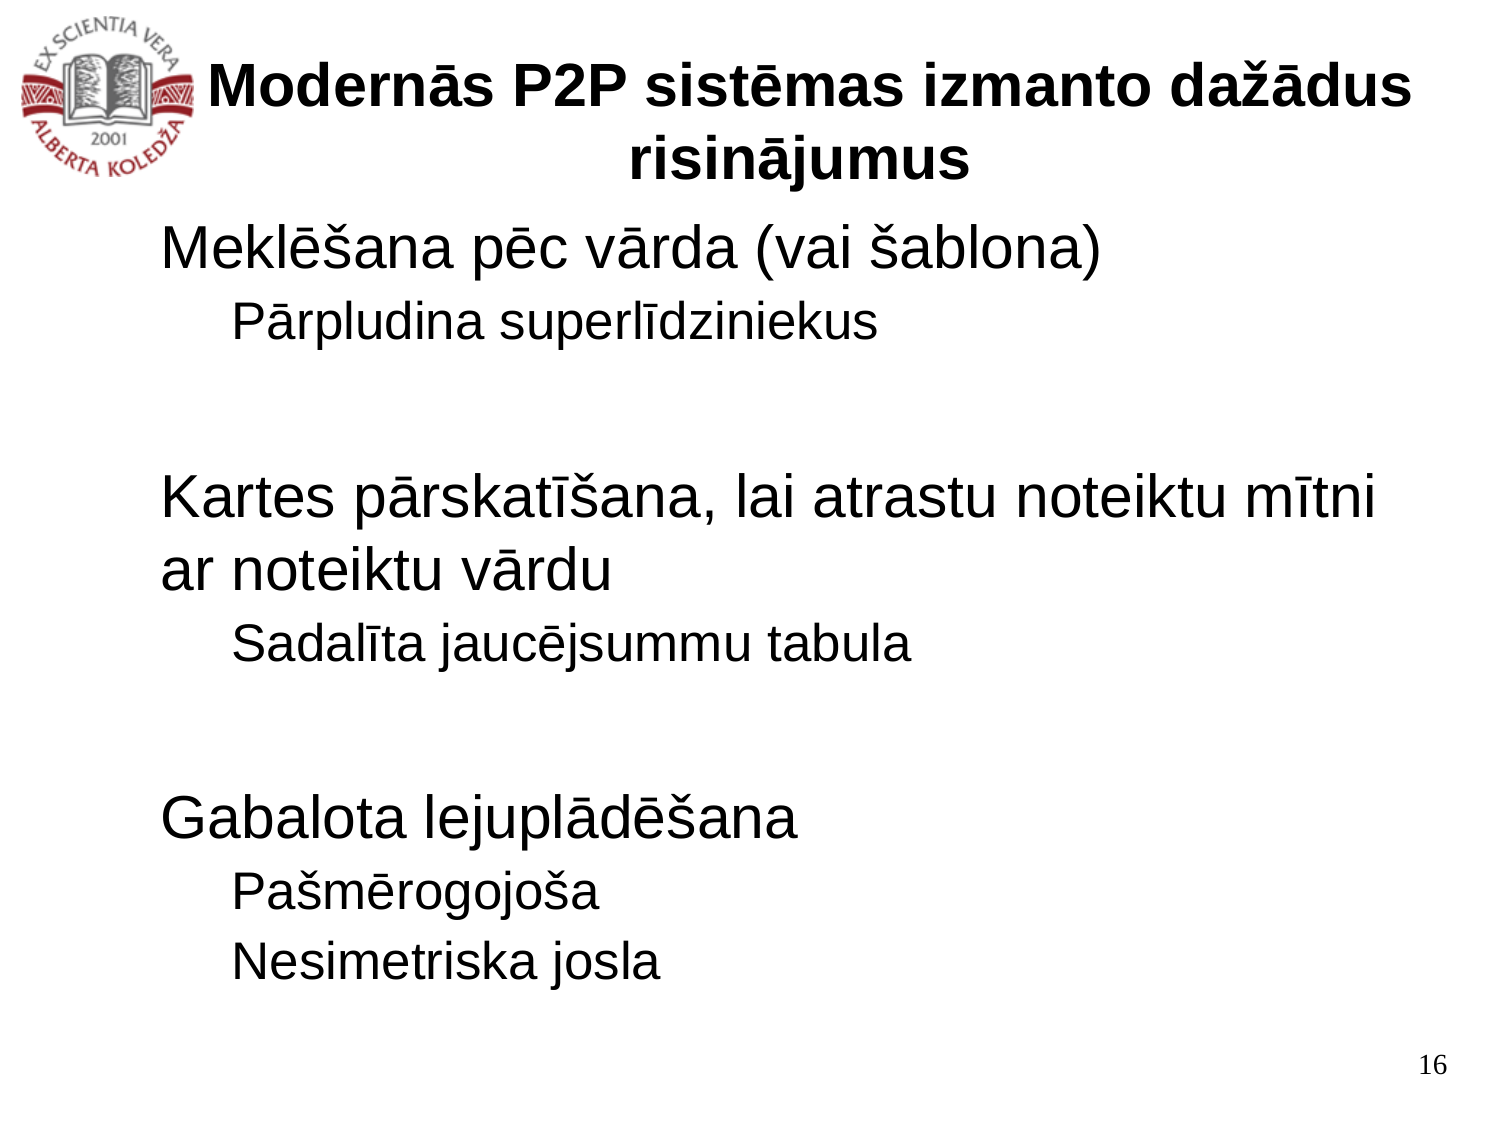

# Modernās P2P sistēmas izmanto dažādus risinājumus
Meklēšana pēc vārda (vai šablona)
Pārpludina superlīdziniekus
Kartes pārskatīšana, lai atrastu noteiktu mītni ar noteiktu vārdu
Sadalīta jaucējsummu tabula
Gabalota lejuplādēšana
Pašmērogojoša
Nesimetriska josla